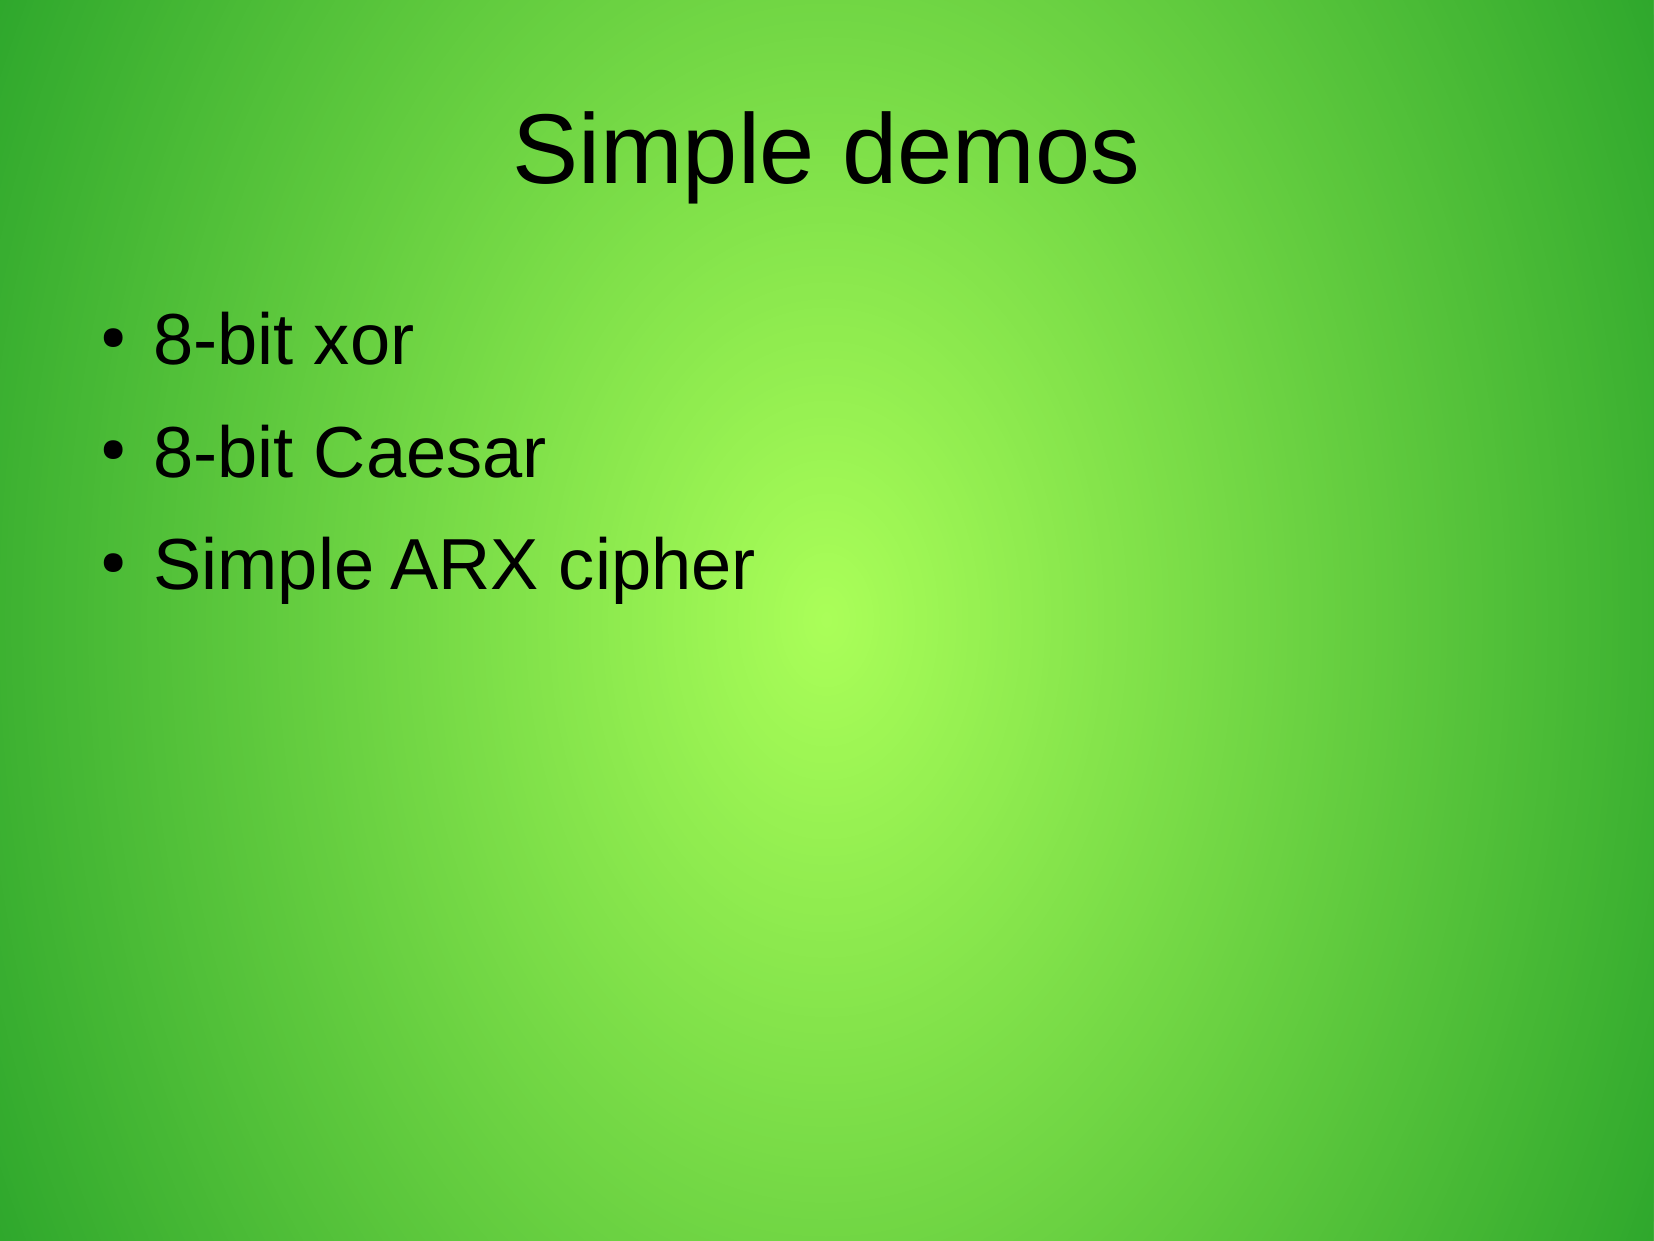

# Simple demos
8-bit xor
8-bit Caesar
Simple ARX cipher